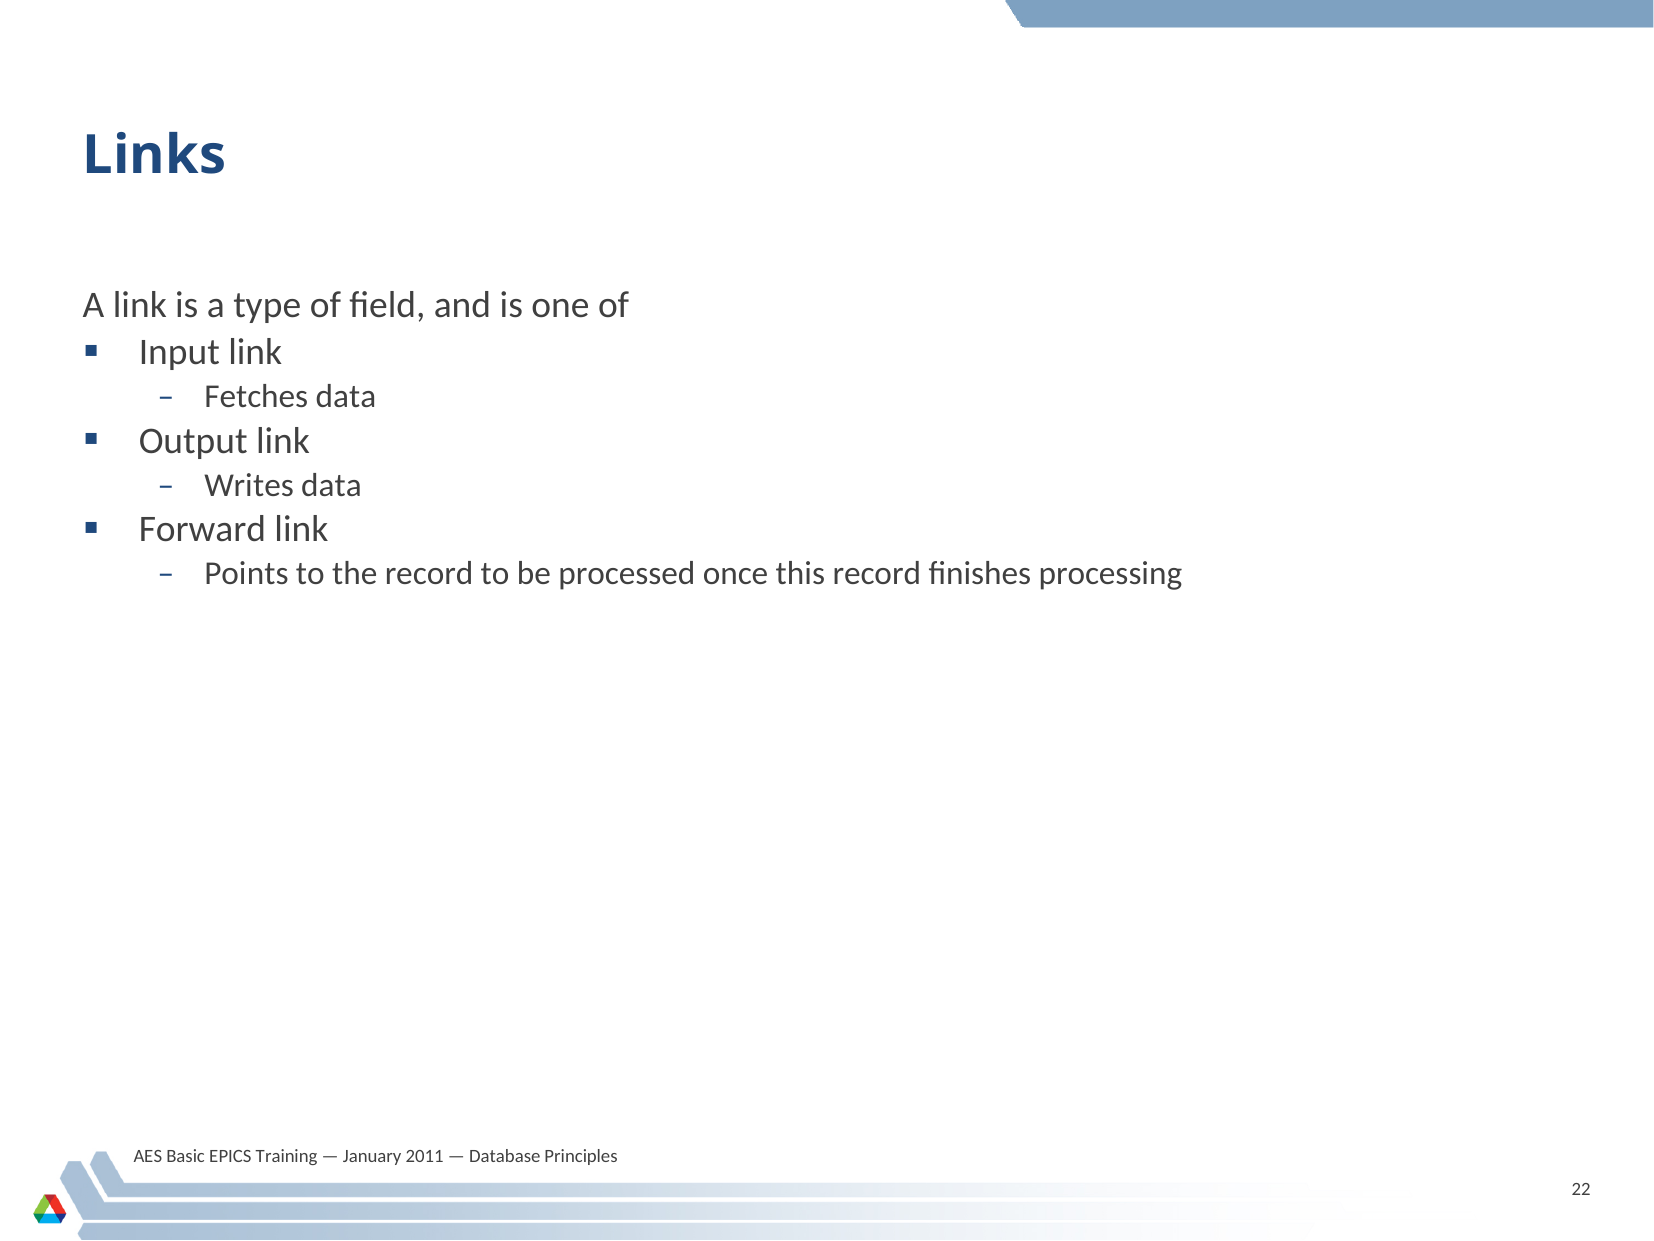

# Links
A link is a type of field, and is one of
Input link
Fetches data
Output link
Writes data
Forward link
Points to the record to be processed once this record finishes processing
AES Basic EPICS Training — January 2011 — Database Principles
22